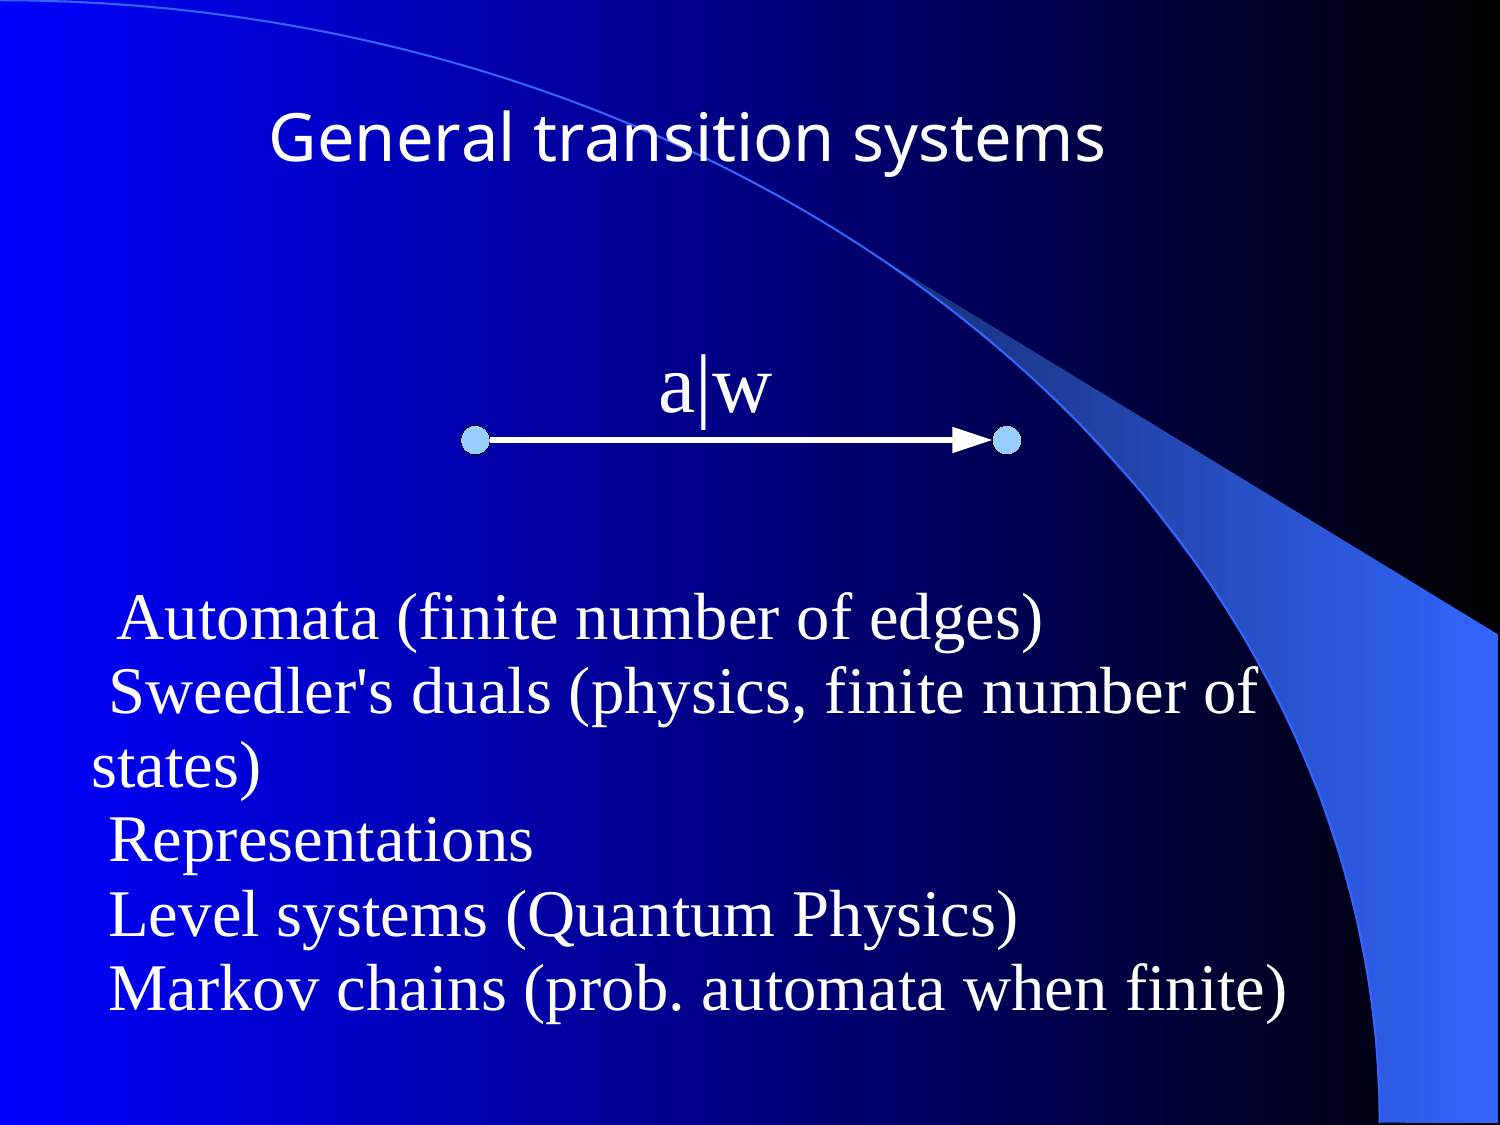

General transition systems
a|w
 Automata (finite number of edges)
 Sweedler's duals (physics, finite number of states)
 Representations
 Level systems (Quantum Physics)
 Markov chains (prob. automata when finite)